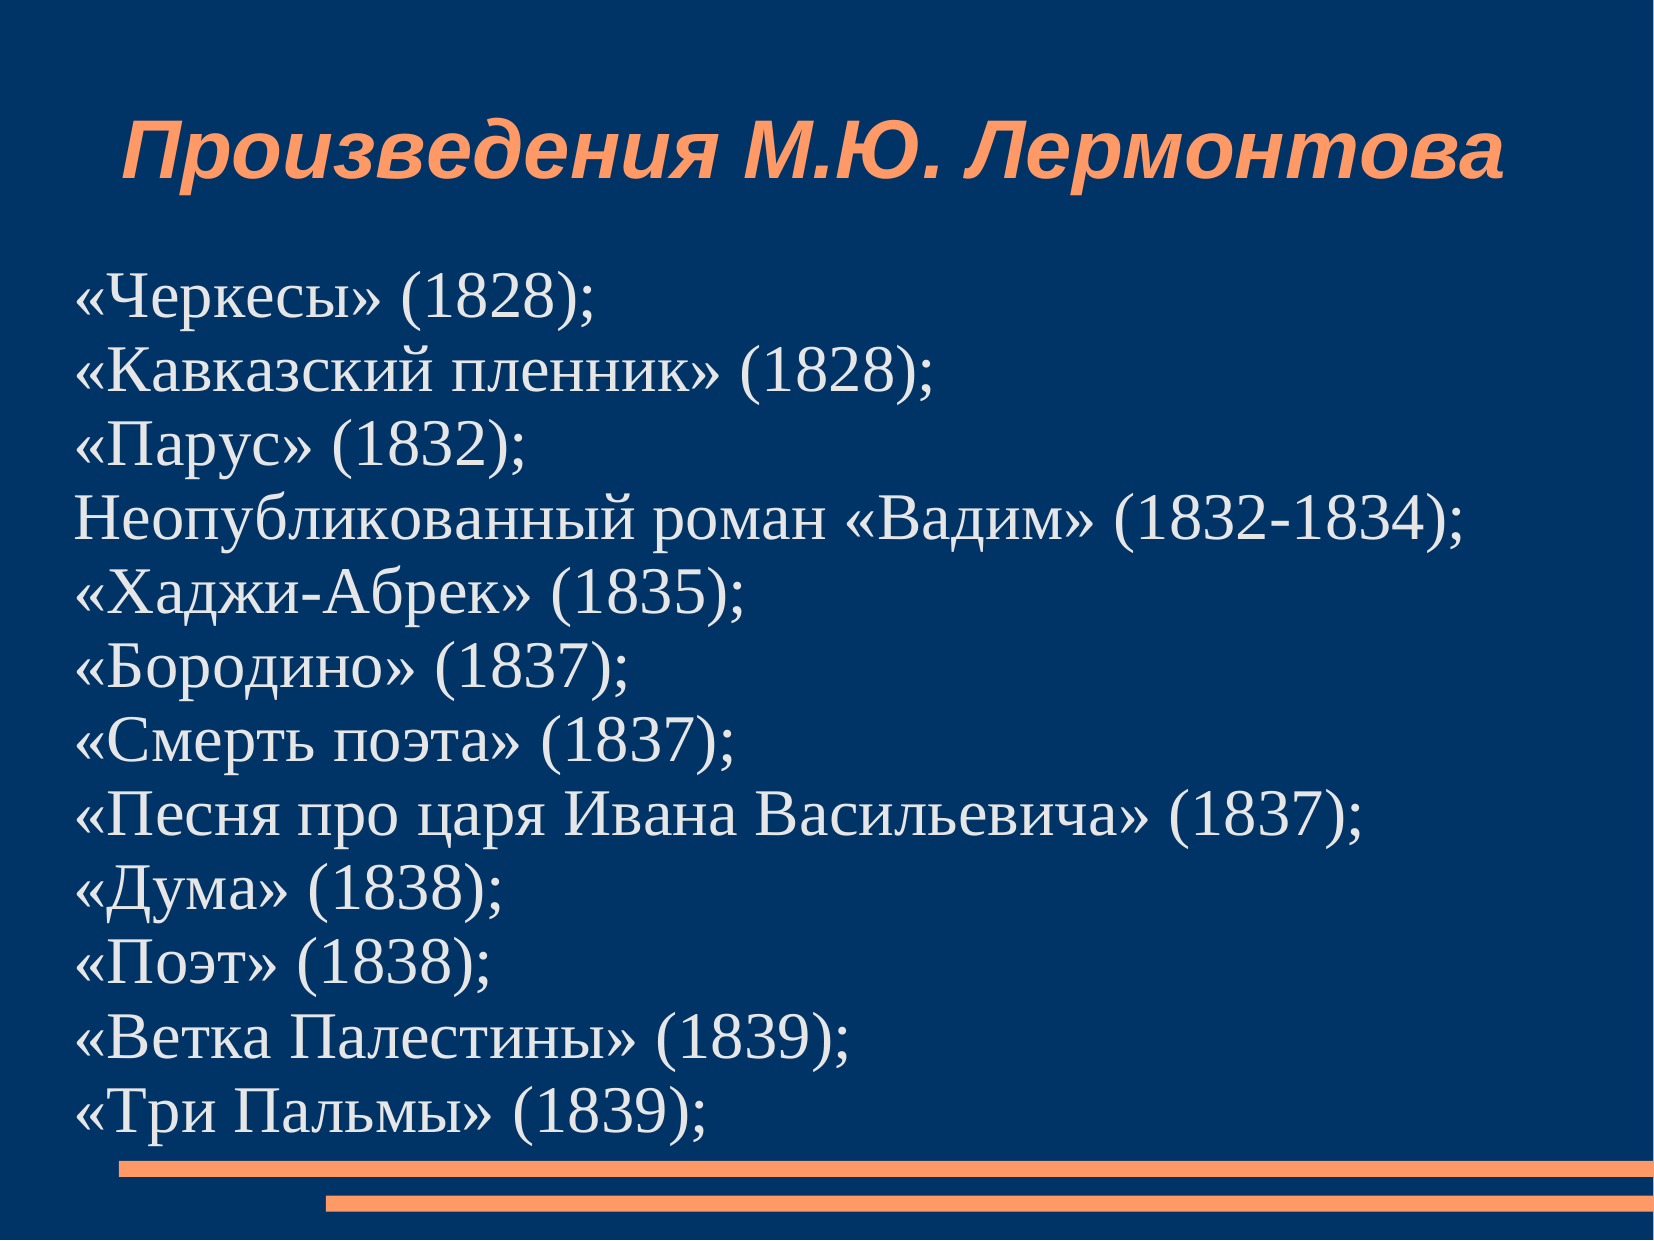

# Произведения М.Ю. Лермонтова
«Черкесы» (1828);
«Кавказский пленник» (1828);
«Парус» (1832);
Неопубликованный роман «Вадим» (1832-1834);
«Хаджи-Абрек» (1835);
«Бородино» (1837);
«Смерть поэта» (1837);
«Песня про царя Ивана Васильевича» (1837);
«Дума» (1838);
«Поэт» (1838);
«Ветка Палестины» (1839);
«Три Пальмы» (1839);